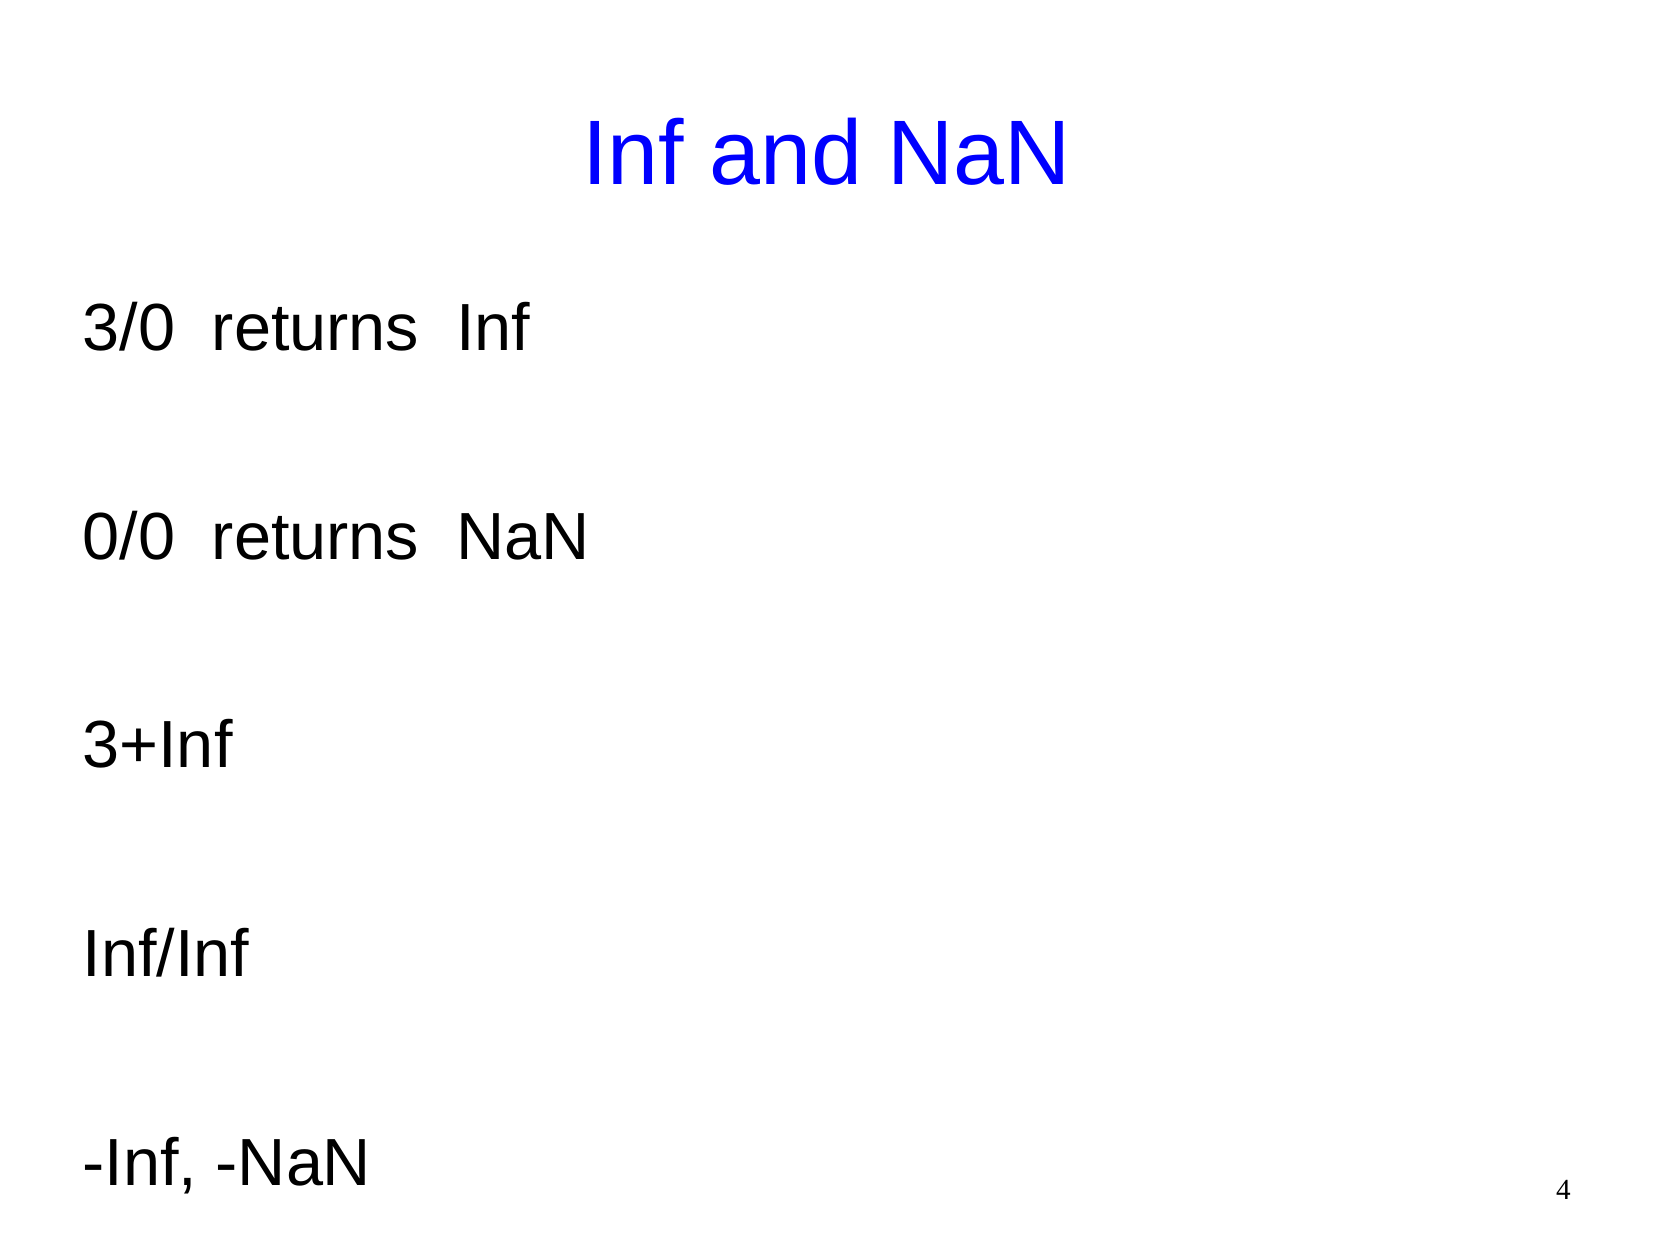

# Inf and NaN
3/0 returns Inf
0/0 returns NaN
3+Inf
Inf/Inf
-Inf, -NaN
4